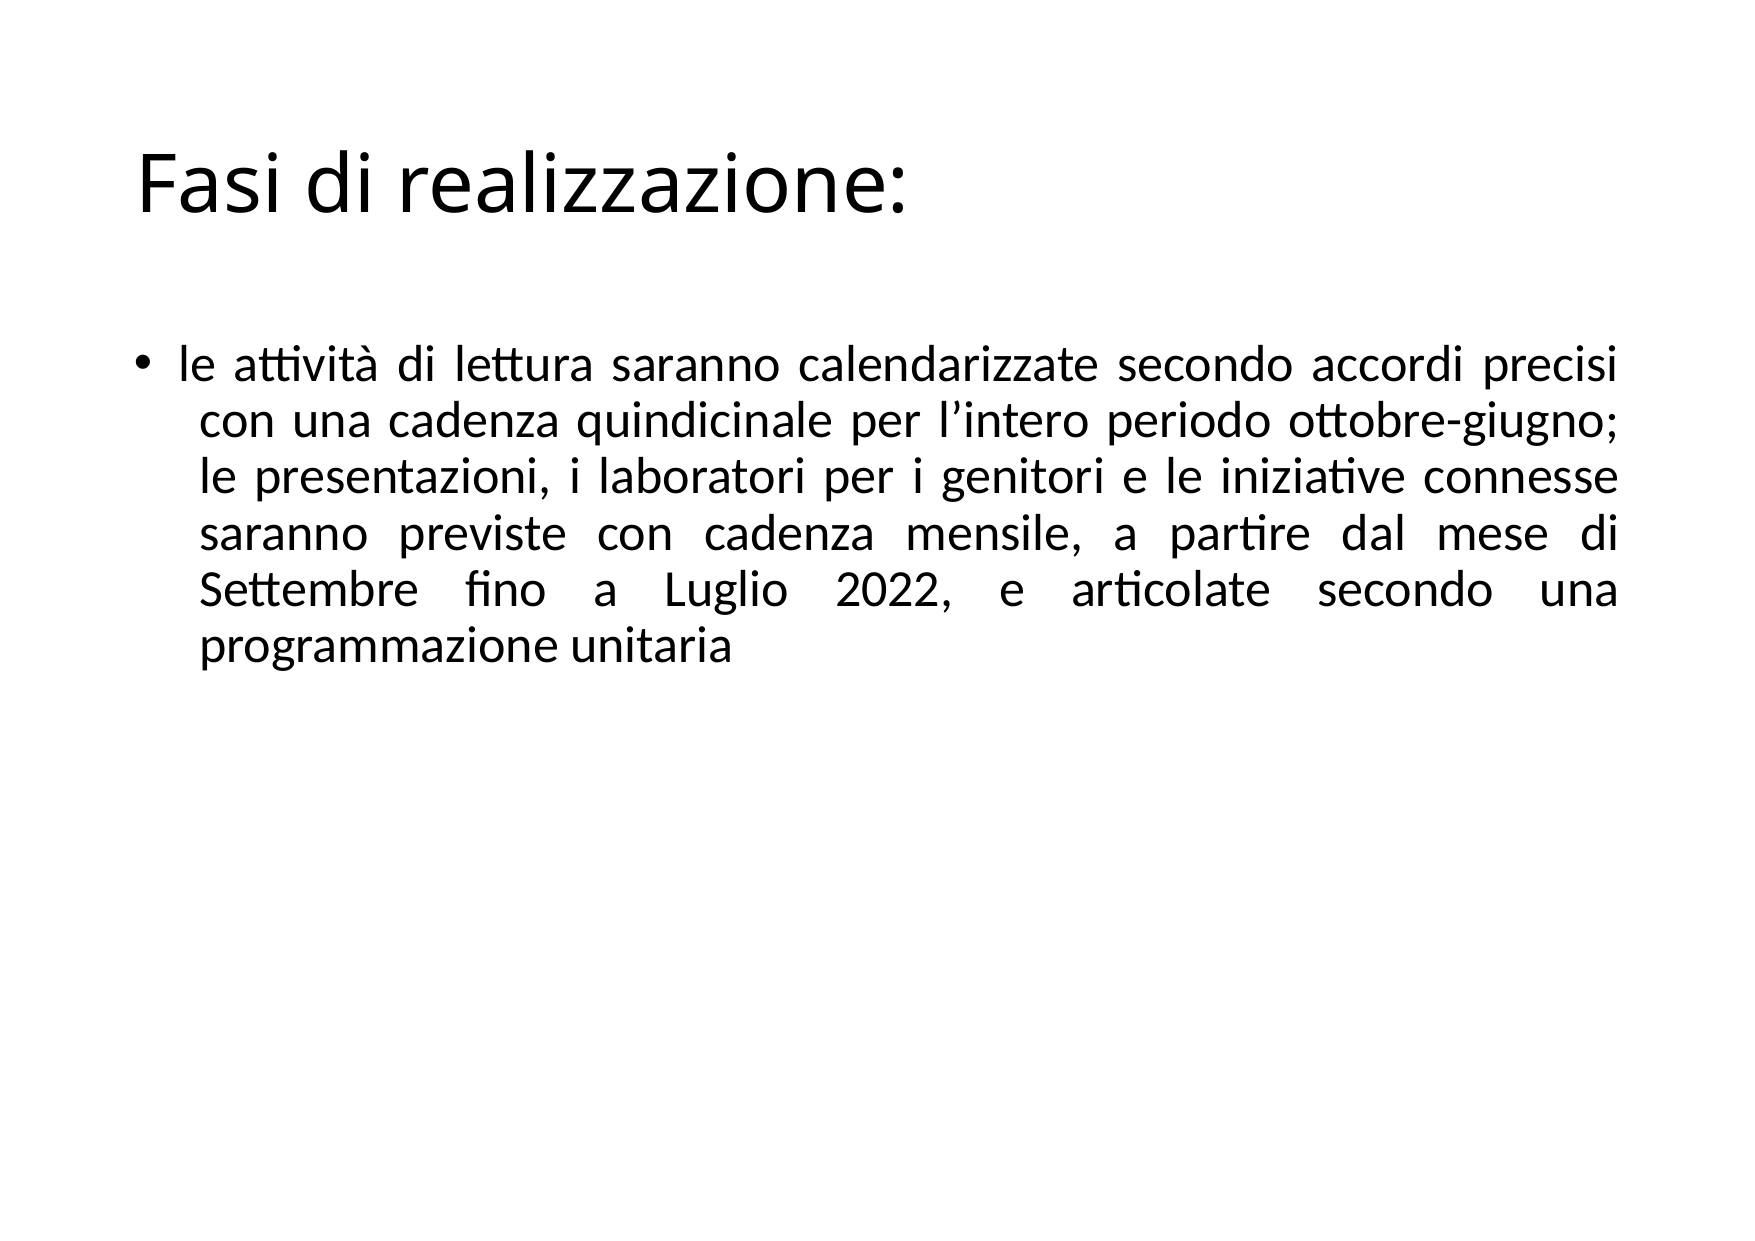

# Fasi di realizzazione:
 le attività di lettura saranno calendarizzate secondo accordi precisi con una cadenza quindicinale per l’intero periodo ottobre-giugno; le presentazioni, i laboratori per i genitori e le iniziative connesse saranno previste con cadenza mensile, a partire dal mese di Settembre fino a Luglio 2022, e articolate secondo una programmazione unitaria